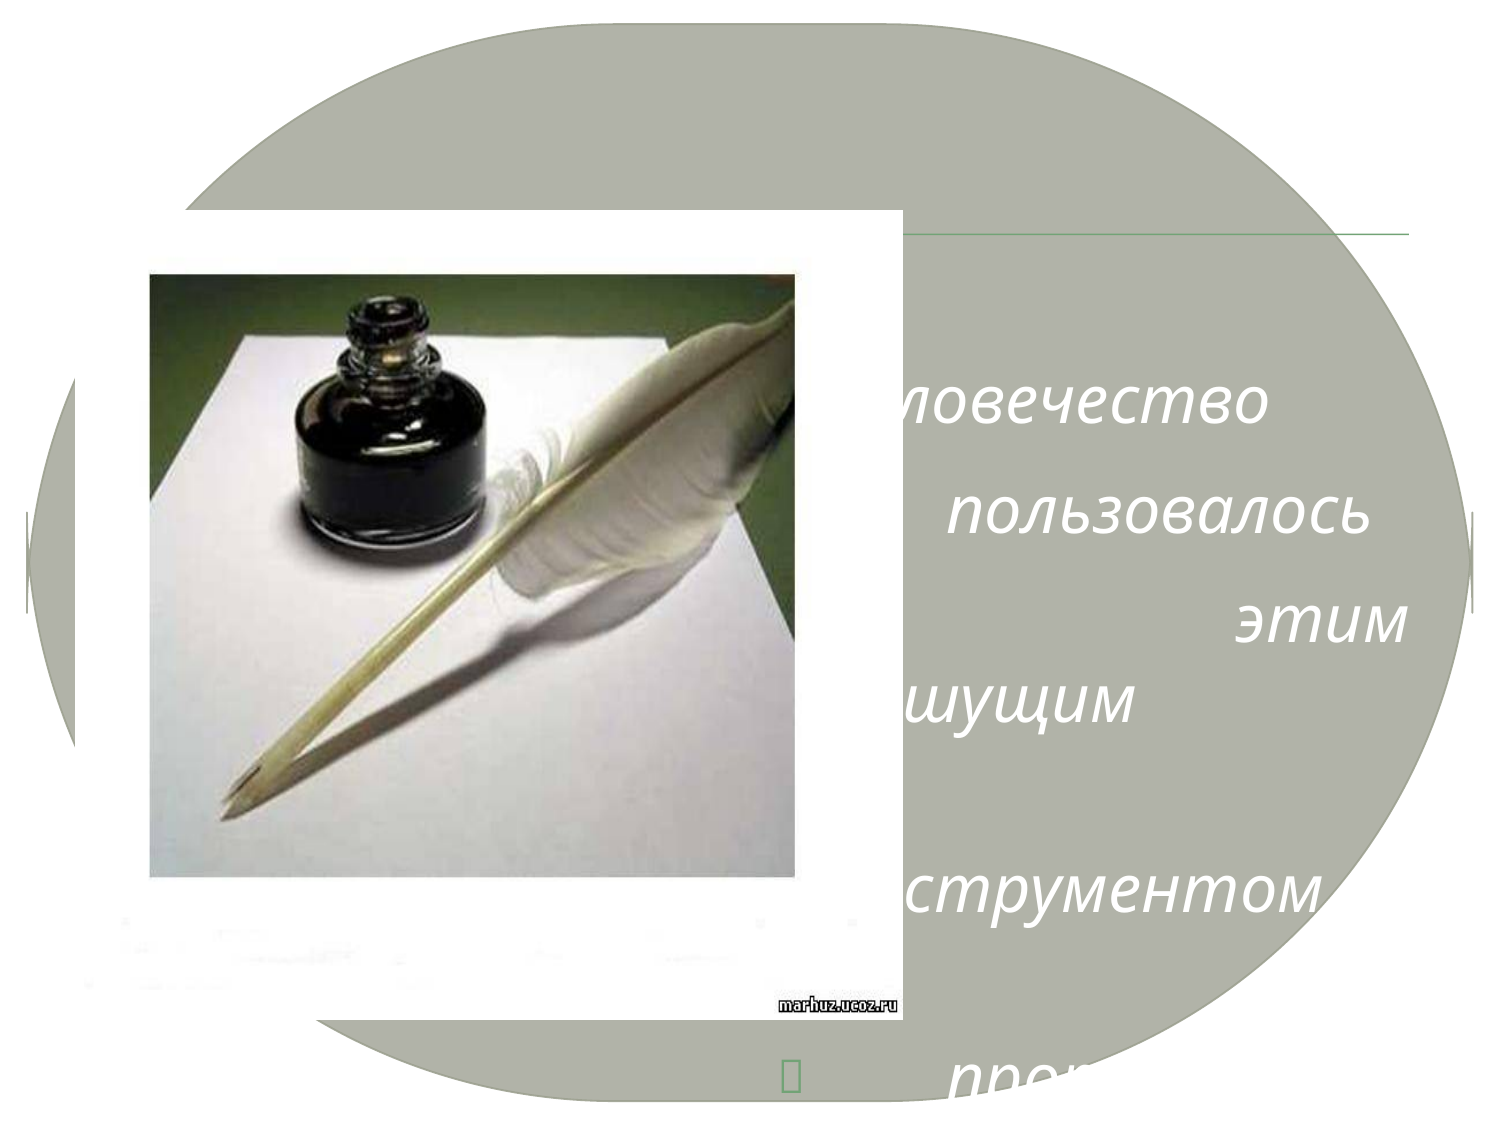

#
 человечество
 пользовалось
 этим пишущим
 инструментом на
 протяжении
 1200 лет